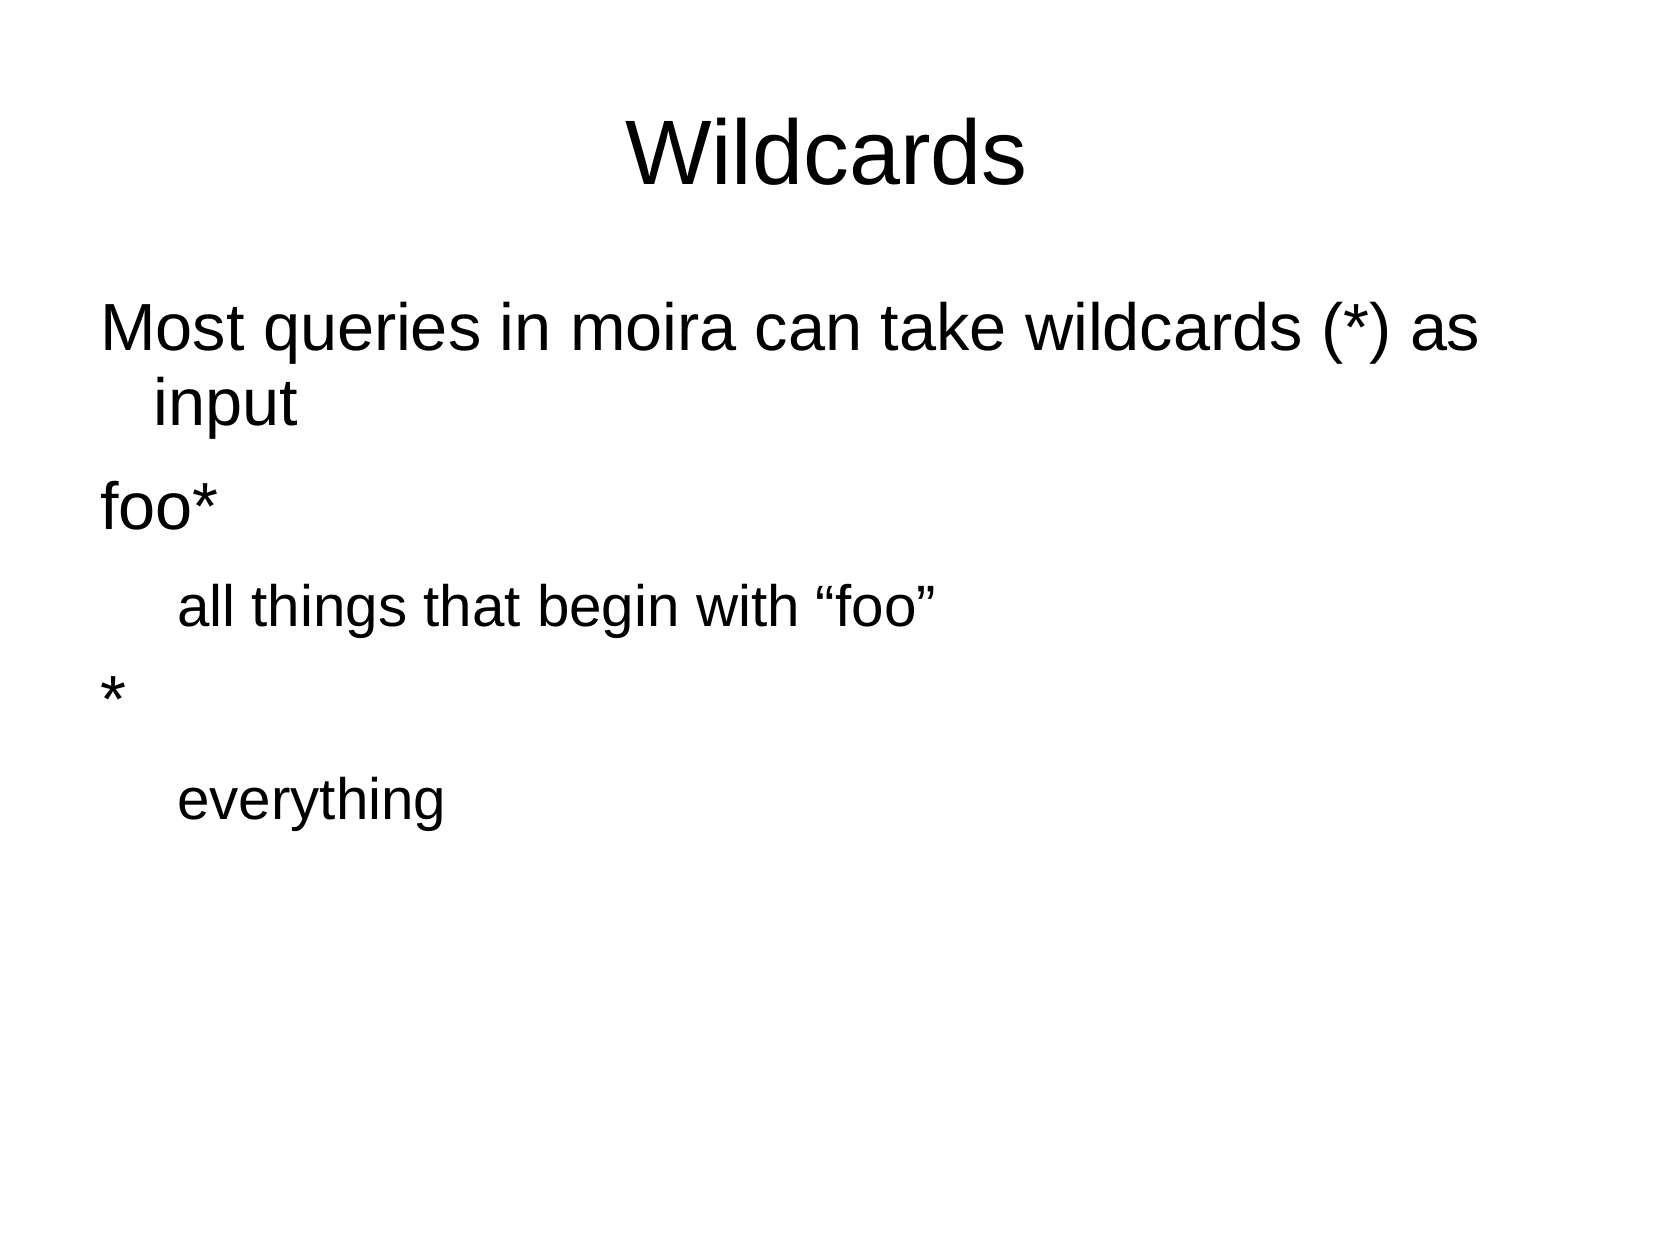

# Wildcards
Most queries in moira can take wildcards (*) as input
foo*
all things that begin with “foo”
*
everything